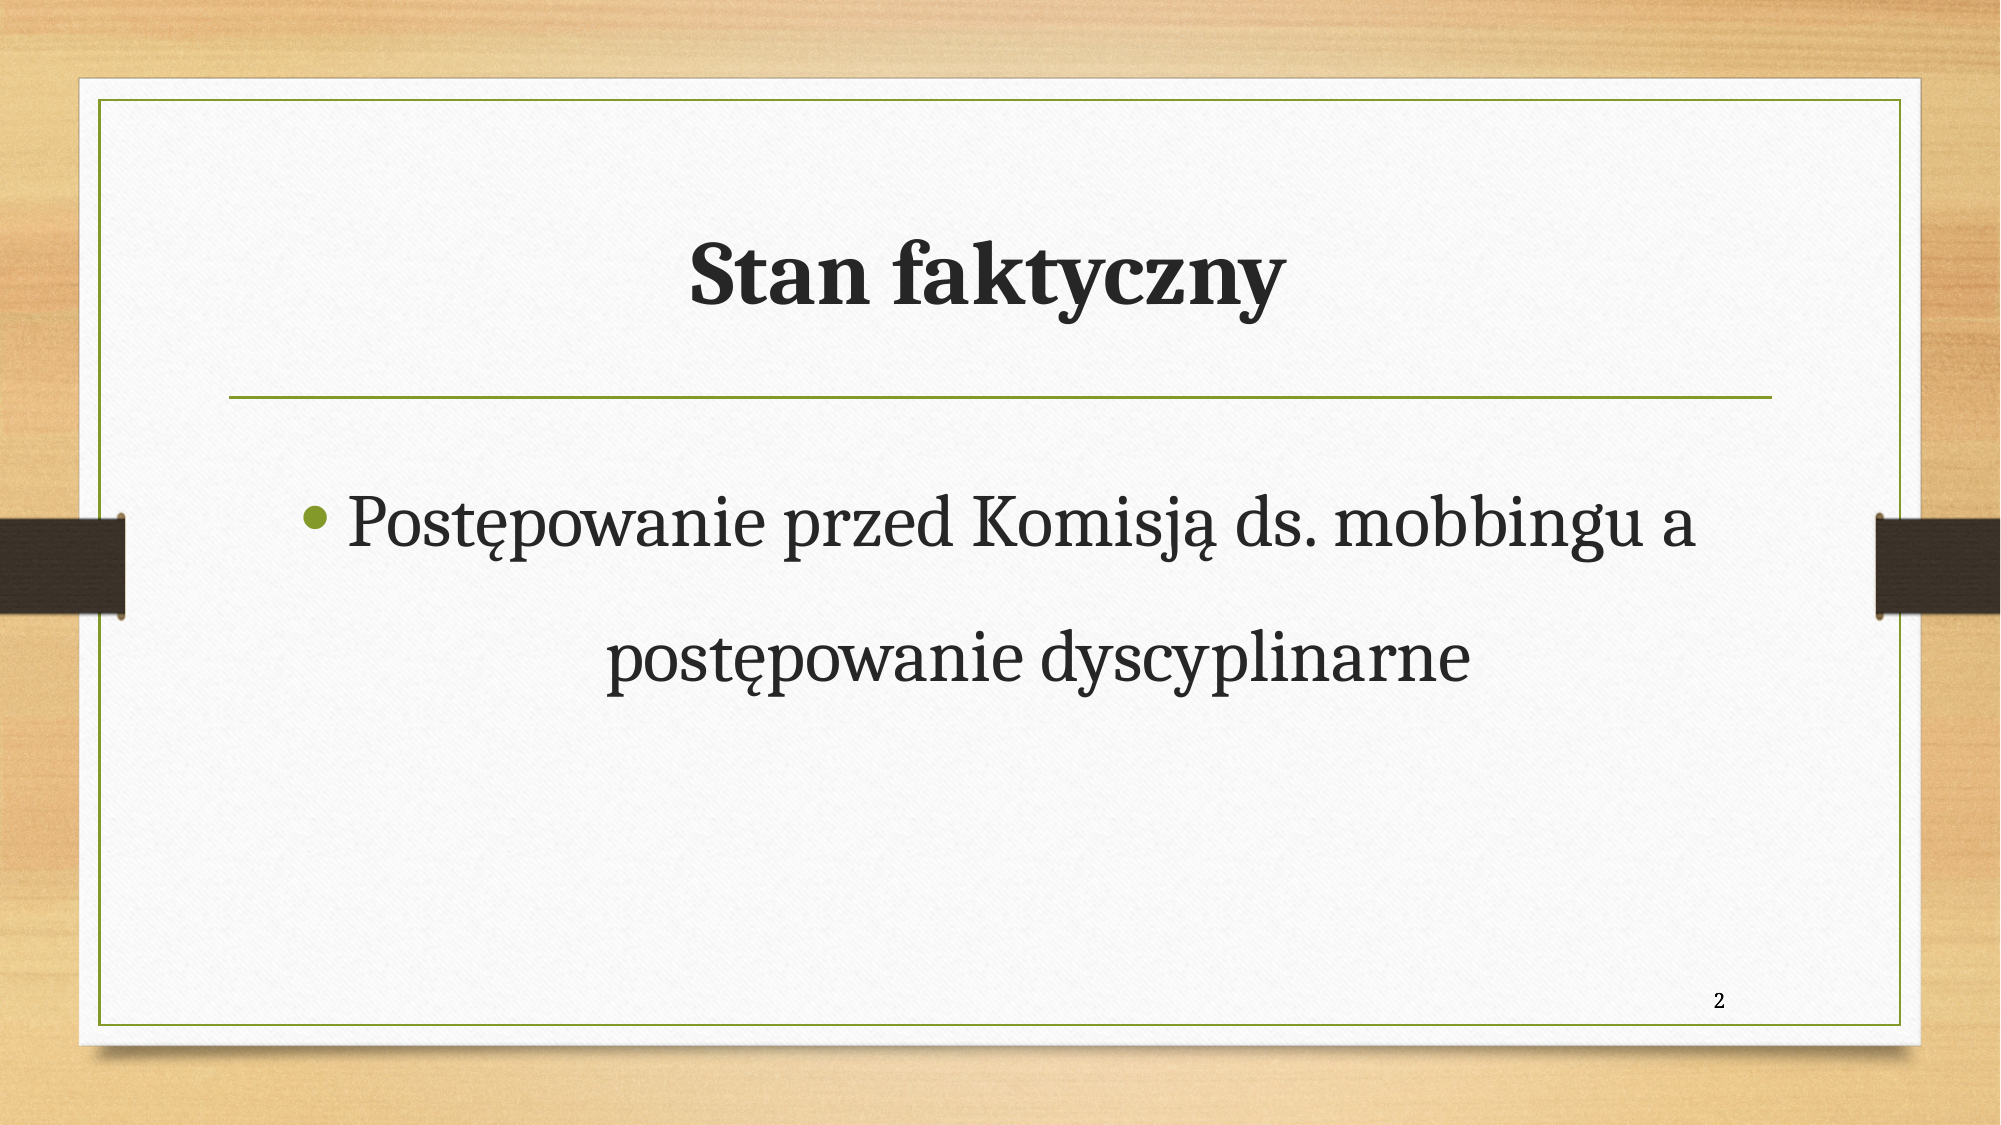

# Stan faktyczny
Postępowanie przed Komisją ds. mobbingu a postępowanie dyscyplinarne